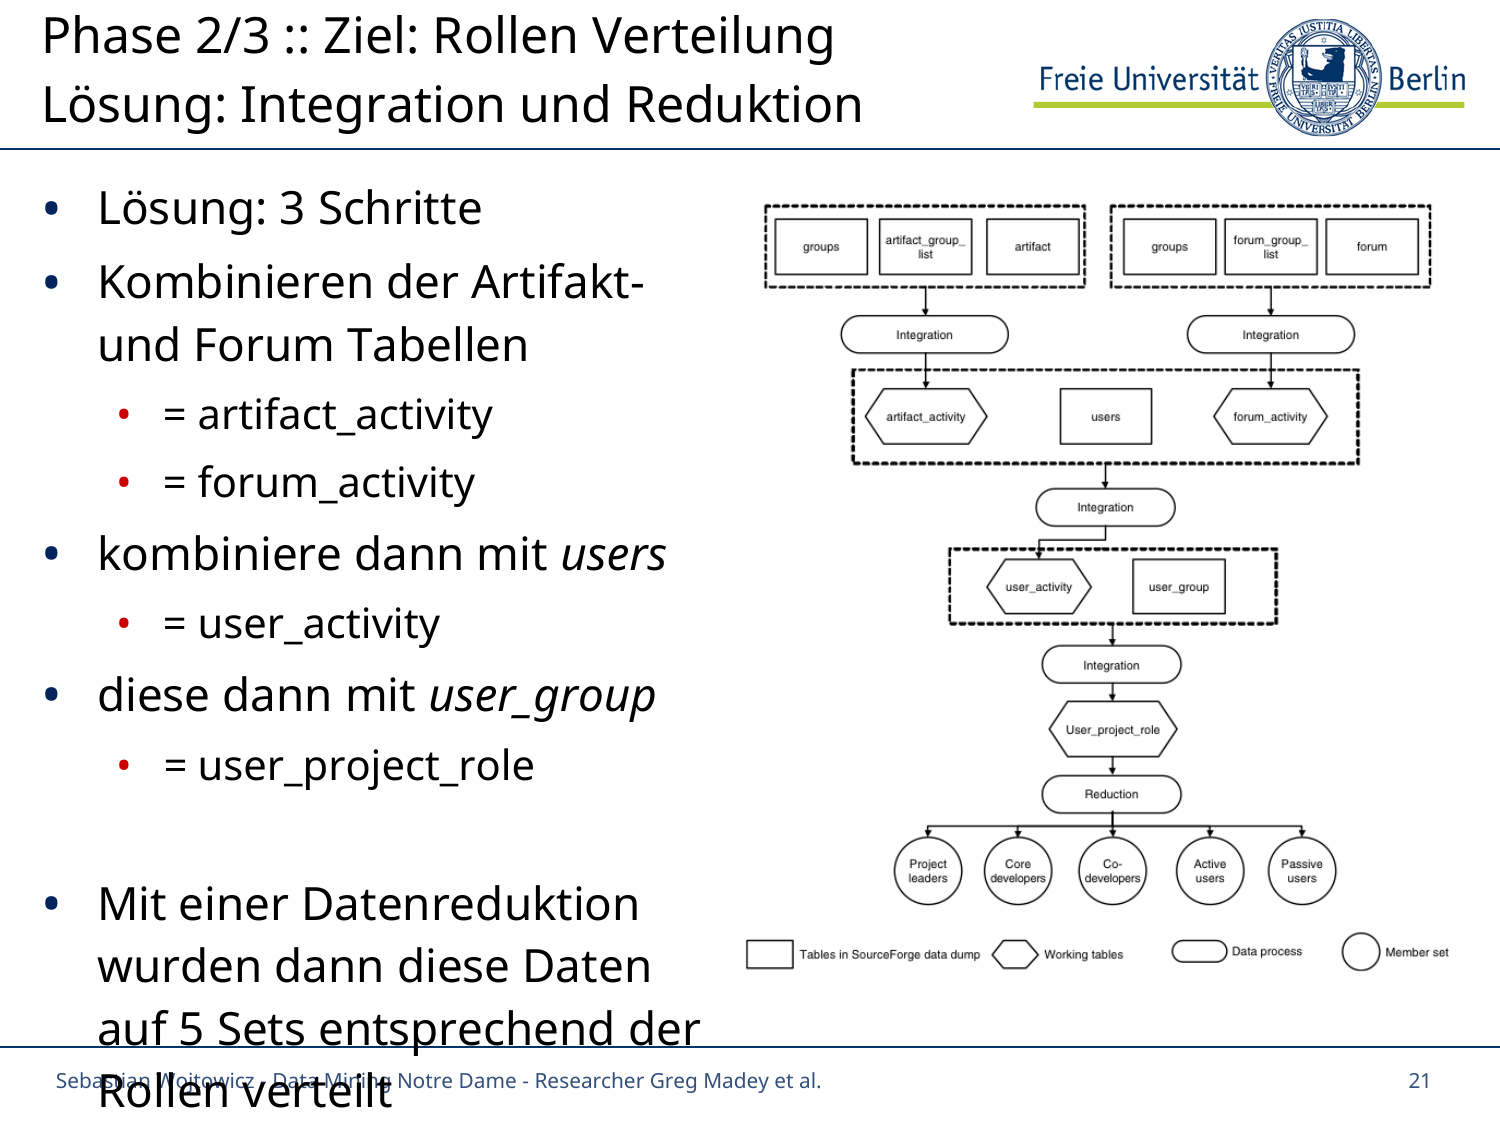

# Phase 2/3 :: Ziel: Rollen Verteilung Lösung: Integration und Reduktion
Lösung: 3 Schritte
Kombinieren der Artifakt- und Forum Tabellen
= artifact_activity
= forum_activity
kombiniere dann mit users
= user_activity
diese dann mit user_group
= user_project_role
Mit einer Datenreduktion wurden dann diese Daten auf 5 Sets entsprechend der Rollen verteilt
Sebastian Wojtowicz - Data Mining Notre Dame - Researcher Greg Madey et al.
21